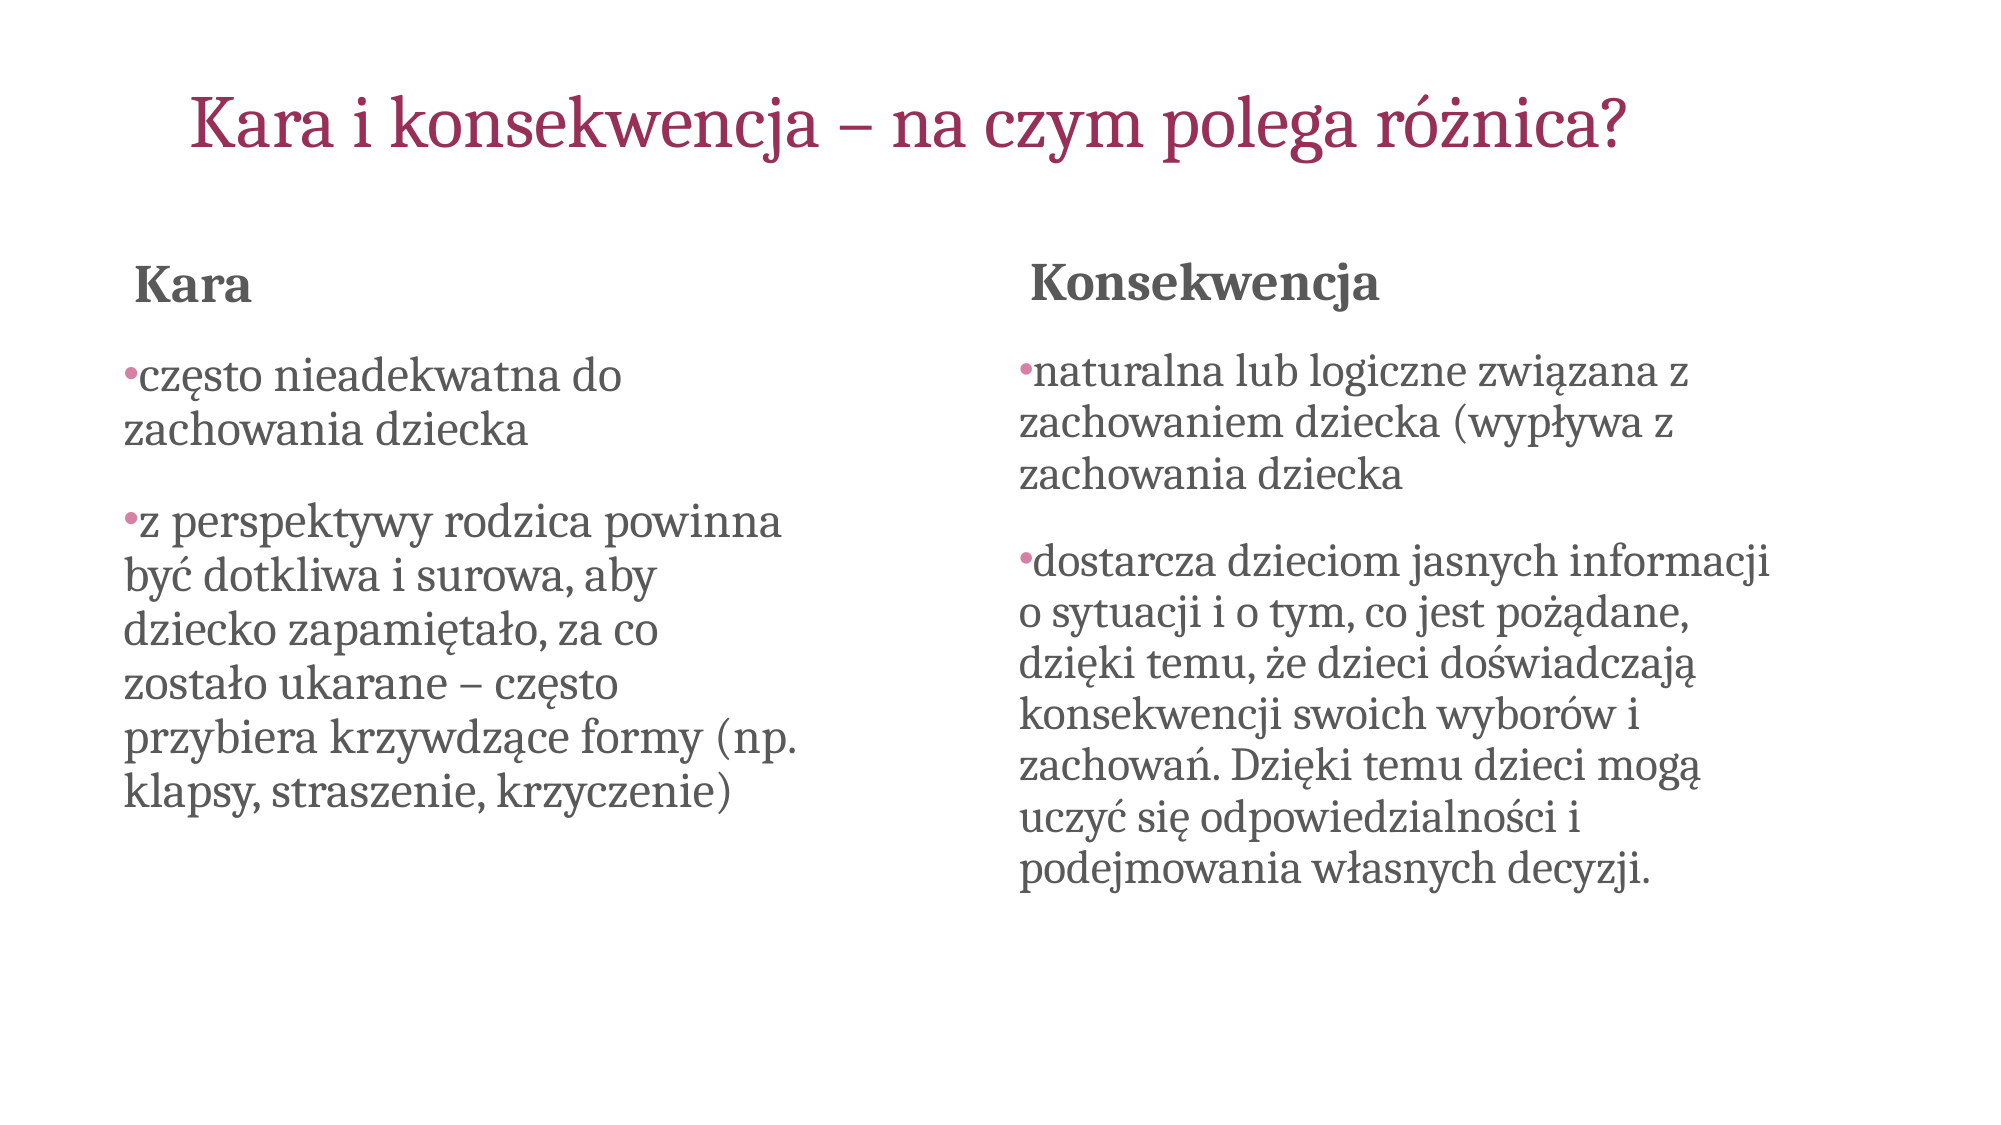

# Kara i konsekwencja – na czym polega różnica?
Konsekwencja
Kara
naturalna lub logiczne związana z zachowaniem dziecka (wypływa z zachowania dziecka
dostarcza dzieciom jasnych informacji o sytuacji i o tym, co jest pożądane, dzięki temu, że dzieci doświadczają konsekwencji swoich wyborów i zachowań. Dzięki temu dzieci mogą uczyć się odpowiedzialności i podejmowania własnych decyzji.
często nieadekwatna do zachowania dziecka
z perspektywy rodzica powinna być dotkliwa i surowa, aby dziecko zapamiętało, za co zostało ukarane – często przybiera krzywdzące formy (np. klapsy, straszenie, krzyczenie)